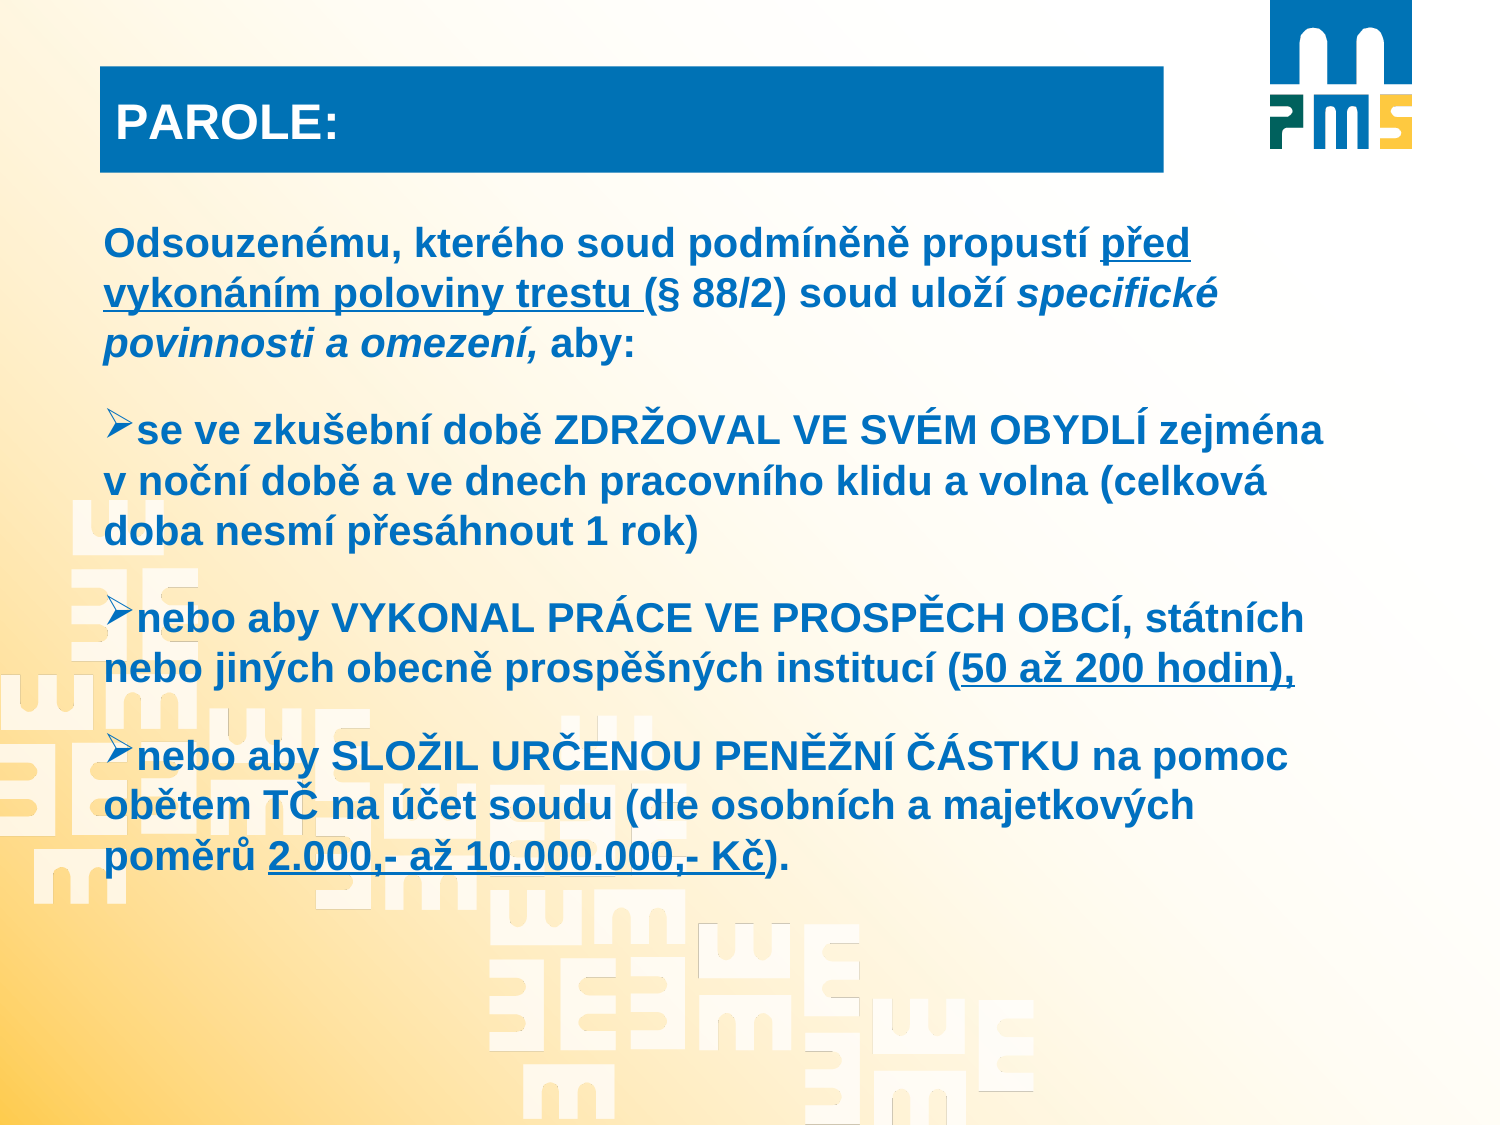

# PAROLE:
Odsouzenému, kterého soud podmíněně propustí před vykonáním poloviny trestu (§ 88/2) soud uloží specifické povinnosti a omezení, aby:
se ve zkušební době ZDRŽOVAL VE SVÉM OBYDLÍ zejména v noční době a ve dnech pracovního klidu a volna (celková doba nesmí přesáhnout 1 rok)
nebo aby VYKONAL PRÁCE VE PROSPĚCH OBCÍ, státních nebo jiných obecně prospěšných institucí (50 až 200 hodin),
nebo aby SLOŽIL URČENOU PENĚŽNÍ ČÁSTKU na pomoc obětem TČ na účet soudu (dle osobních a majetkových poměrů 2.000,- až 10.000.000,- Kč).